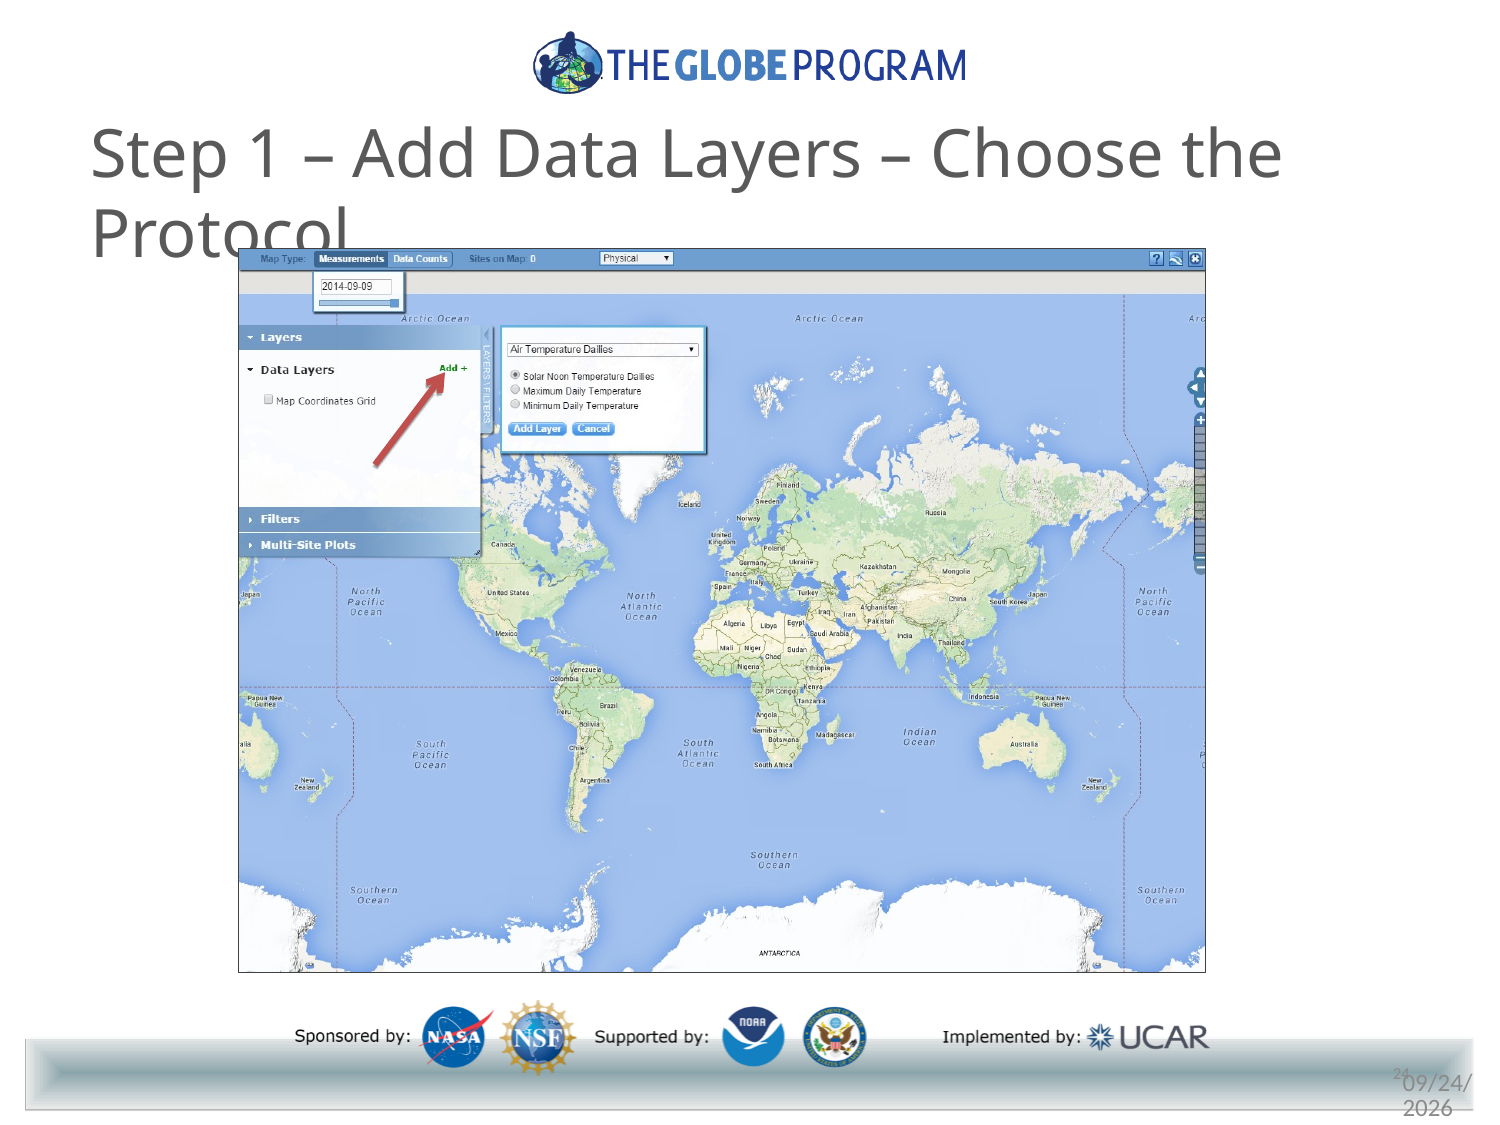

# Step 1 – Add Data Layers – Choose the Protocol